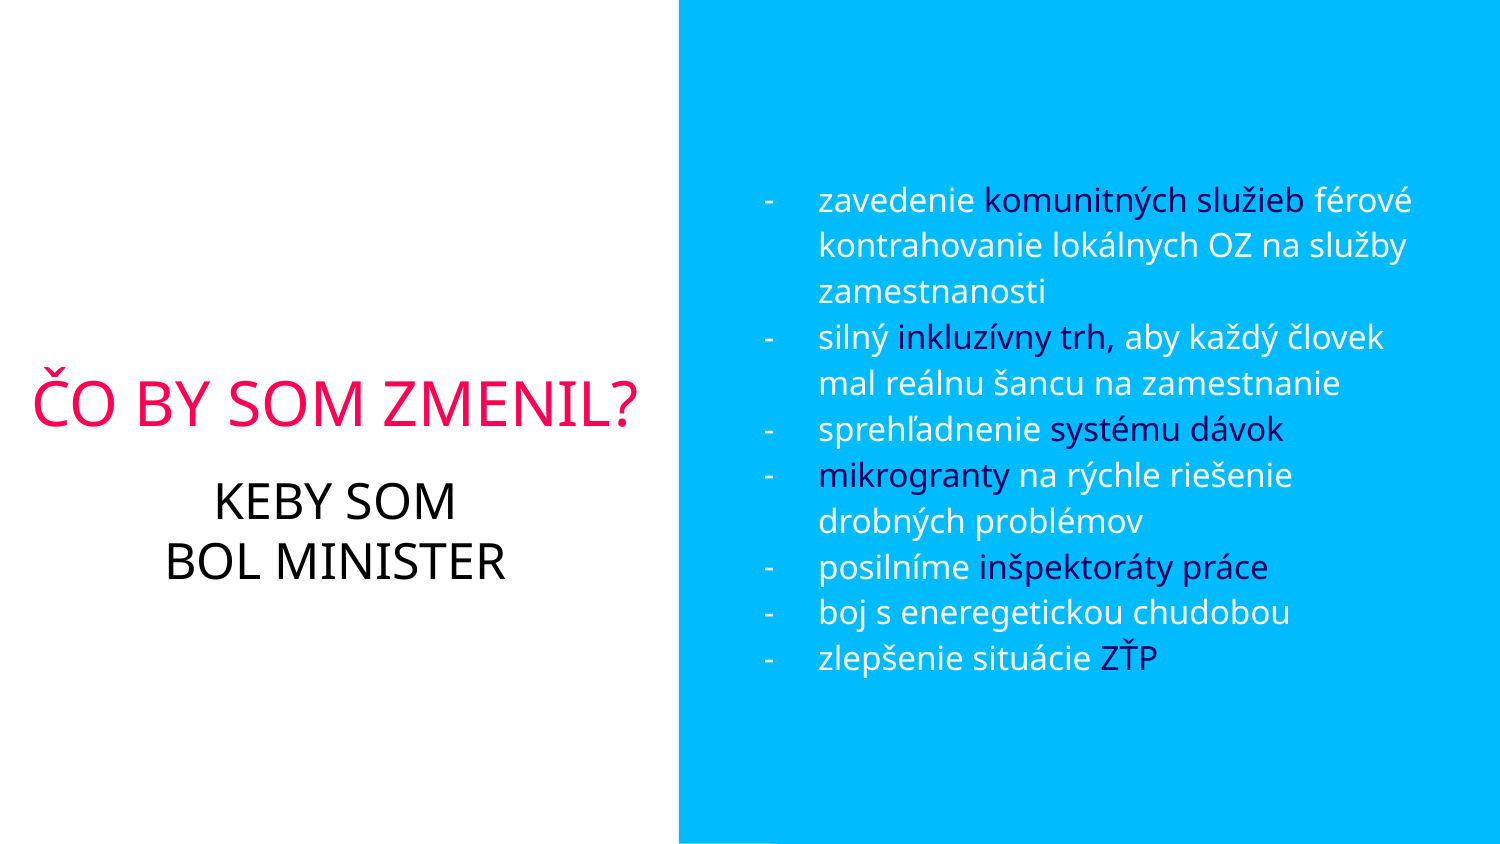

zavedenie komunitných služieb férové kontrahovanie lokálnych OZ na služby zamestnanosti
silný inkluzívny trh, aby každý človek mal reálnu šancu na zamestnanie
sprehľadnenie systému dávok
mikrogranty na rýchle riešenie drobných problémov
posilníme inšpektoráty práce
boj s eneregetickou chudobou
zlepšenie situácie ZŤP
# ČO BY SOM ZMENIL?
KEBY SOM
BOL MINISTER